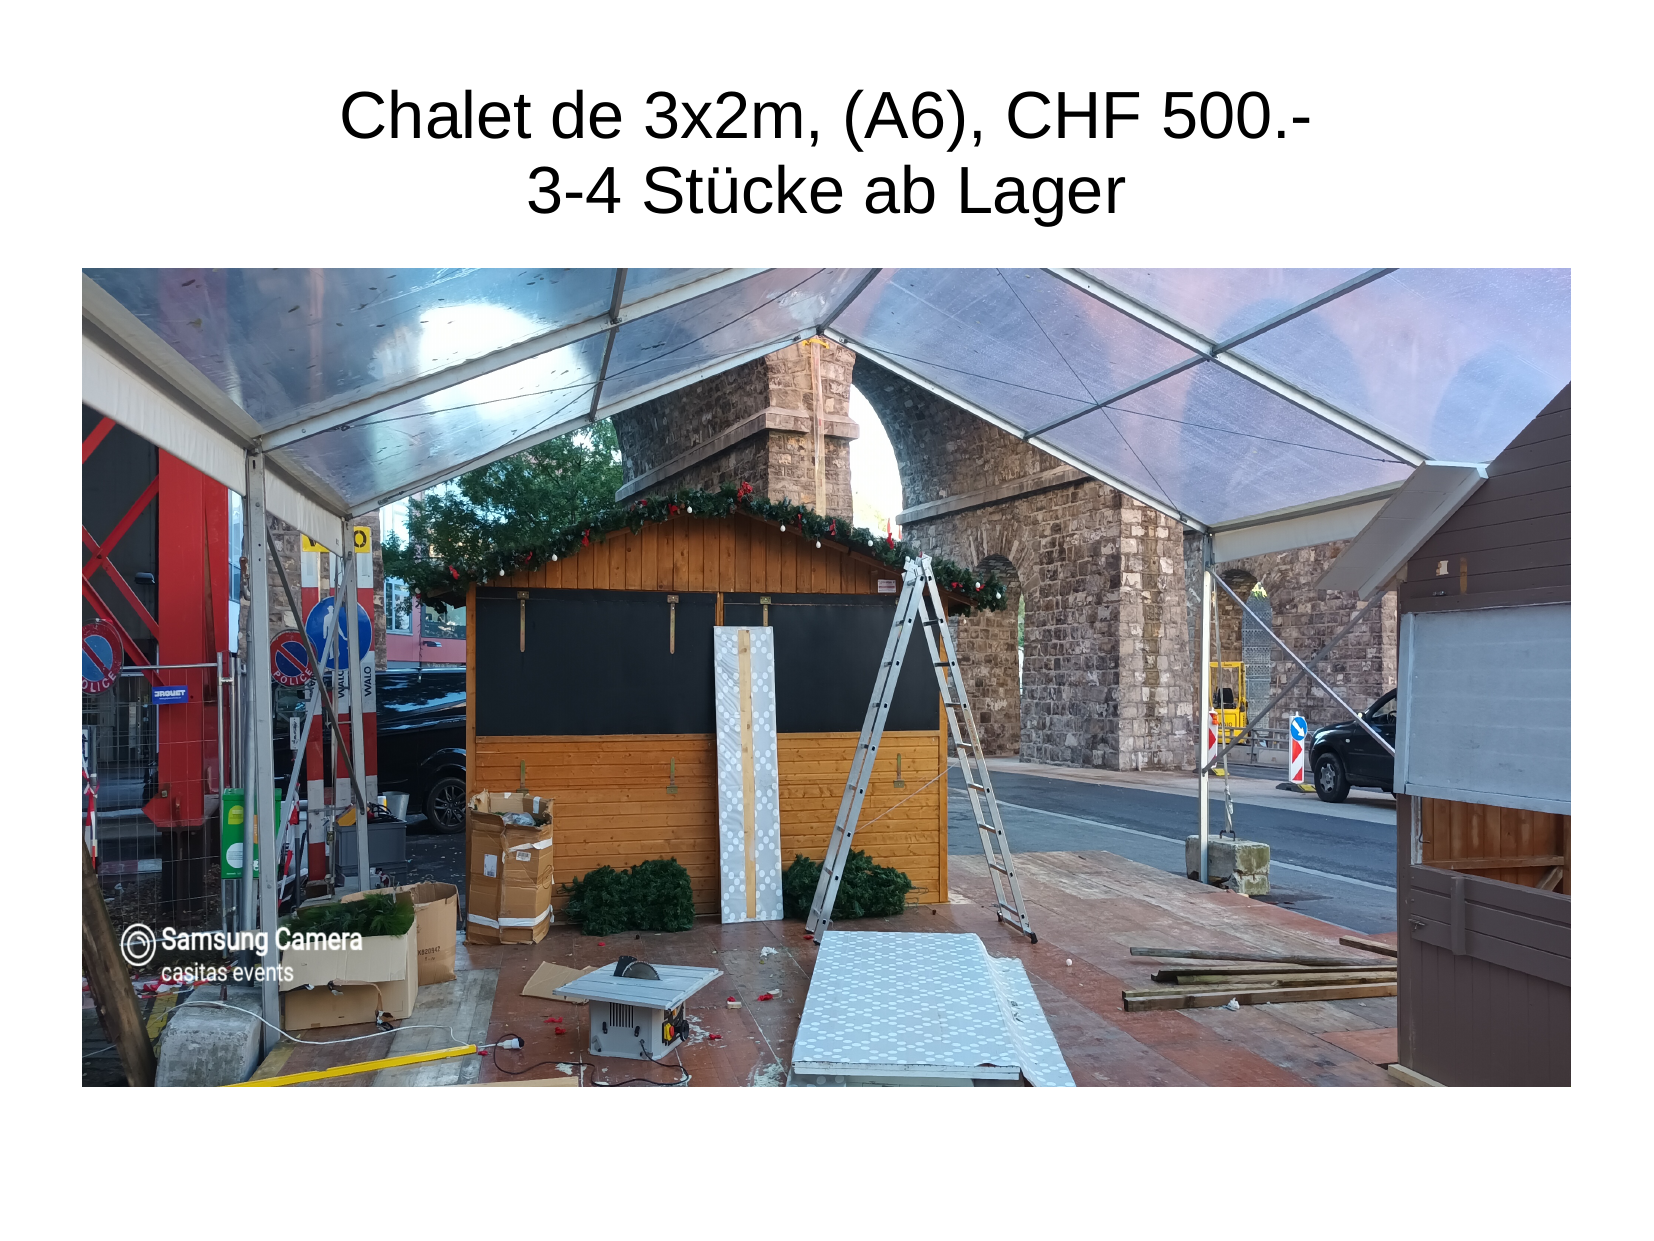

# Chalet de 3x2m, (A6), CHF 500.- 3-4 Stücke ab Lager